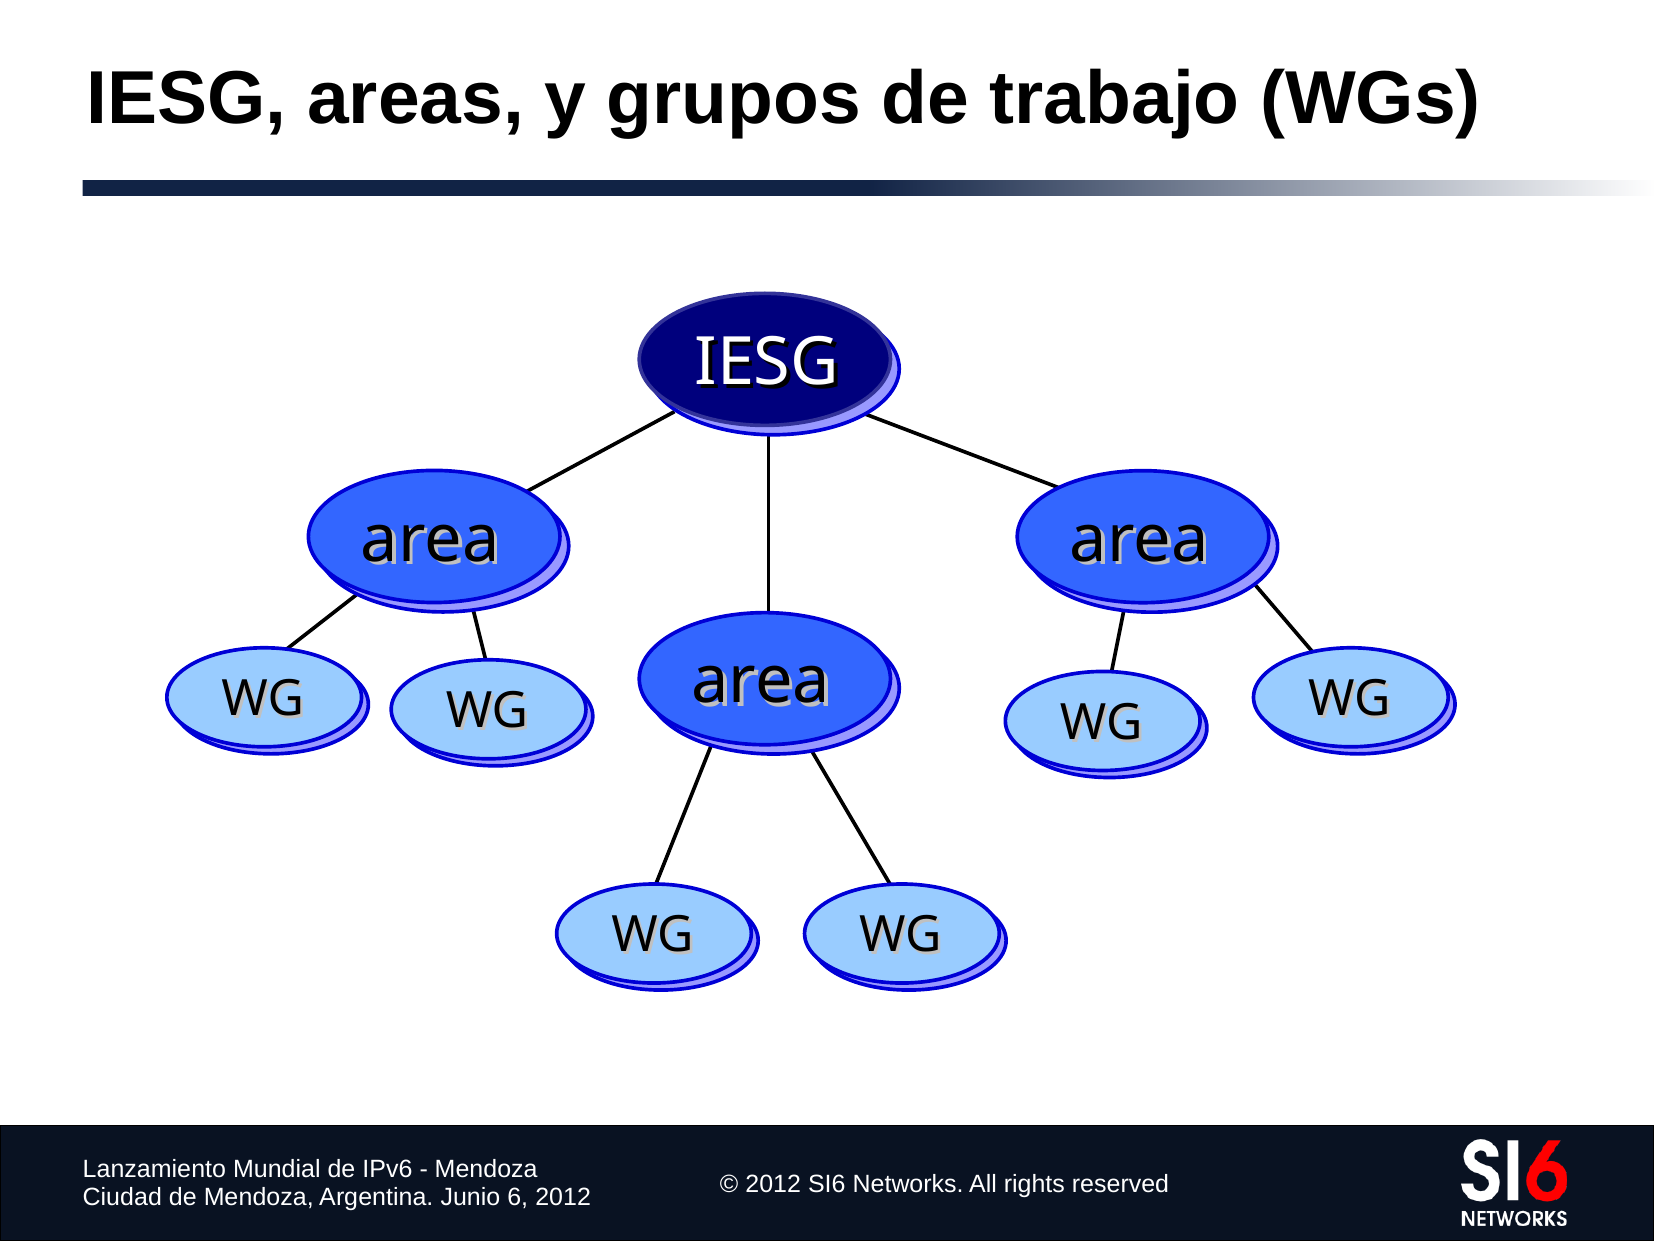

# IESG, areas, y grupos de trabajo (WGs)
 IESG
area
area
area
 WG
 WG
 WG
 WG
 WG
 WG